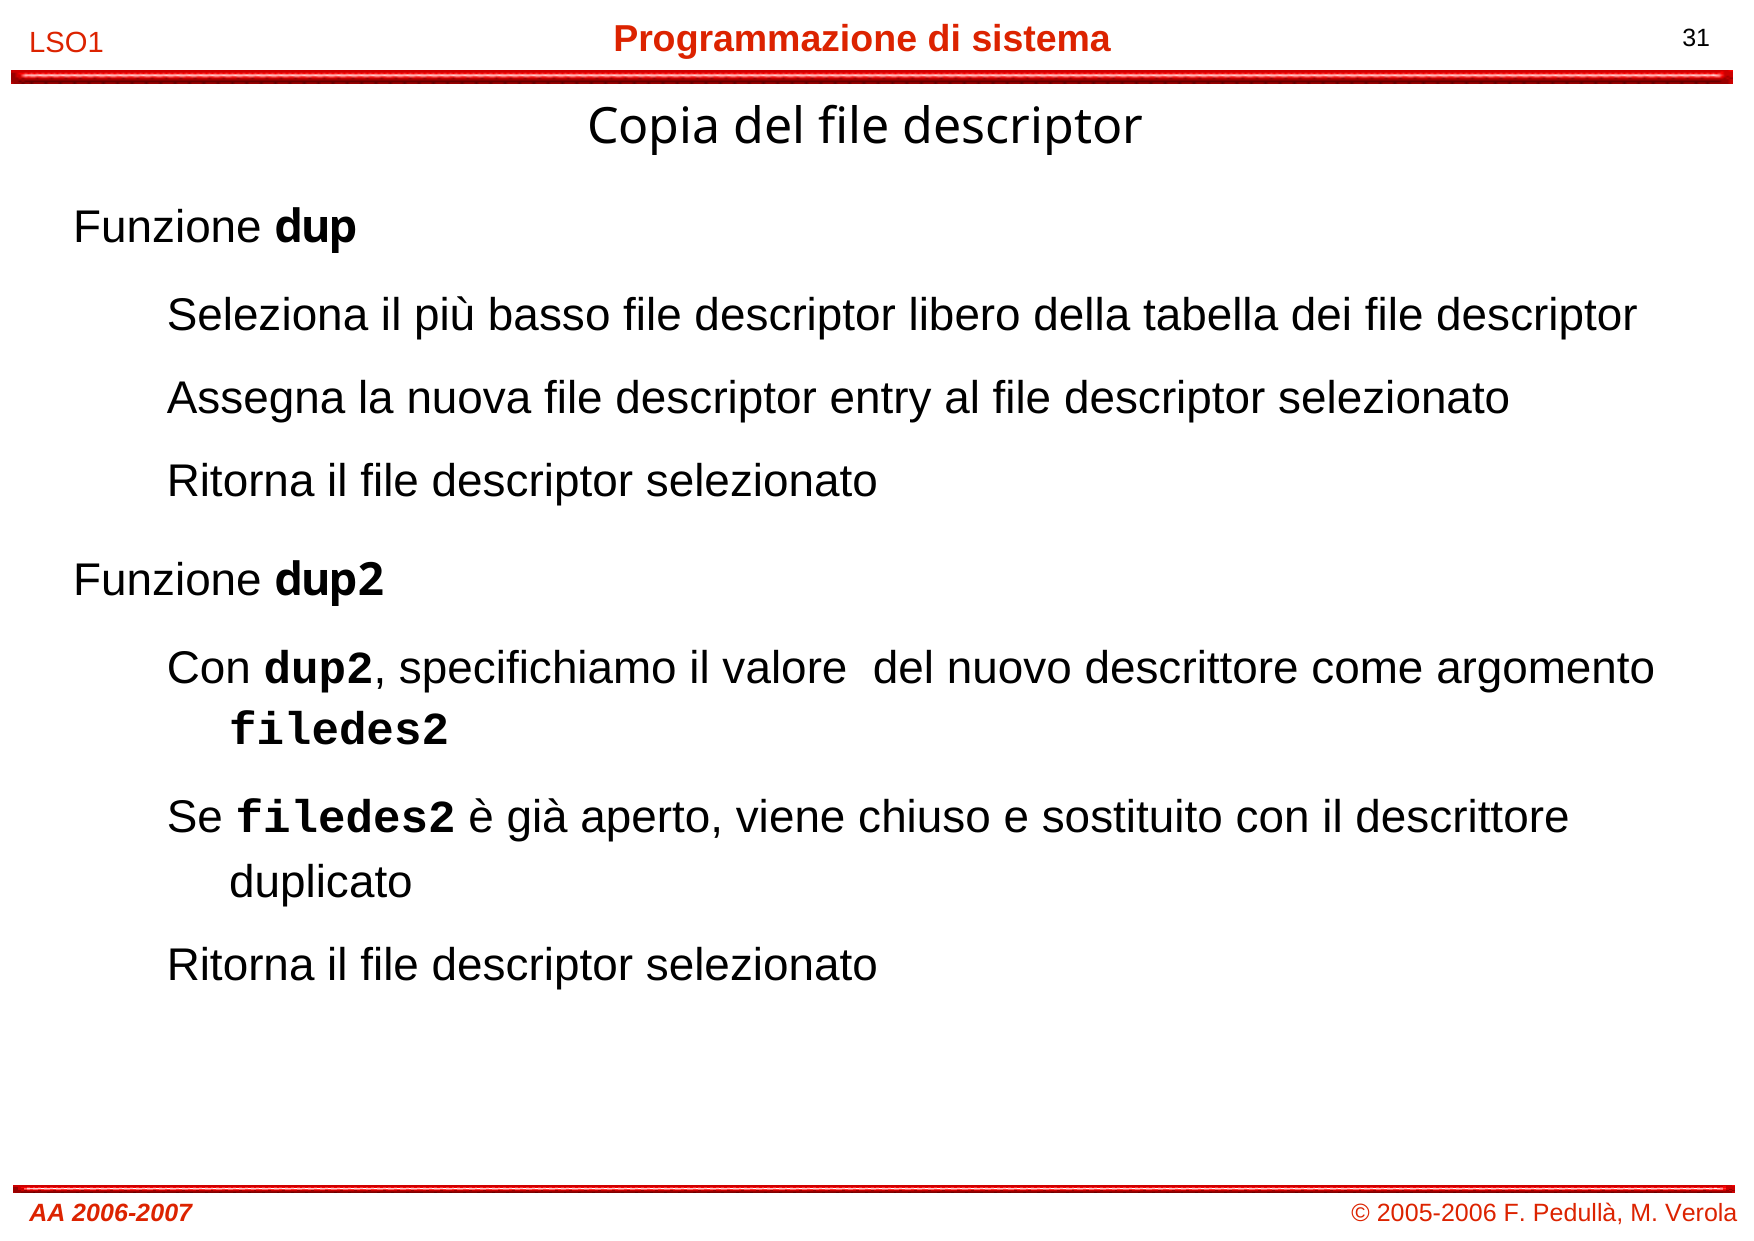

Copia del file descriptor
# Funzione dup
Seleziona il più basso file descriptor libero della tabella dei file descriptor
Assegna la nuova file descriptor entry al file descriptor selezionato
Ritorna il file descriptor selezionato
Funzione dup2
Con dup2, specifichiamo il valore del nuovo descrittore come argomento filedes2
Se filedes2 è già aperto, viene chiuso e sostituito con il descrittore duplicato
Ritorna il file descriptor selezionato